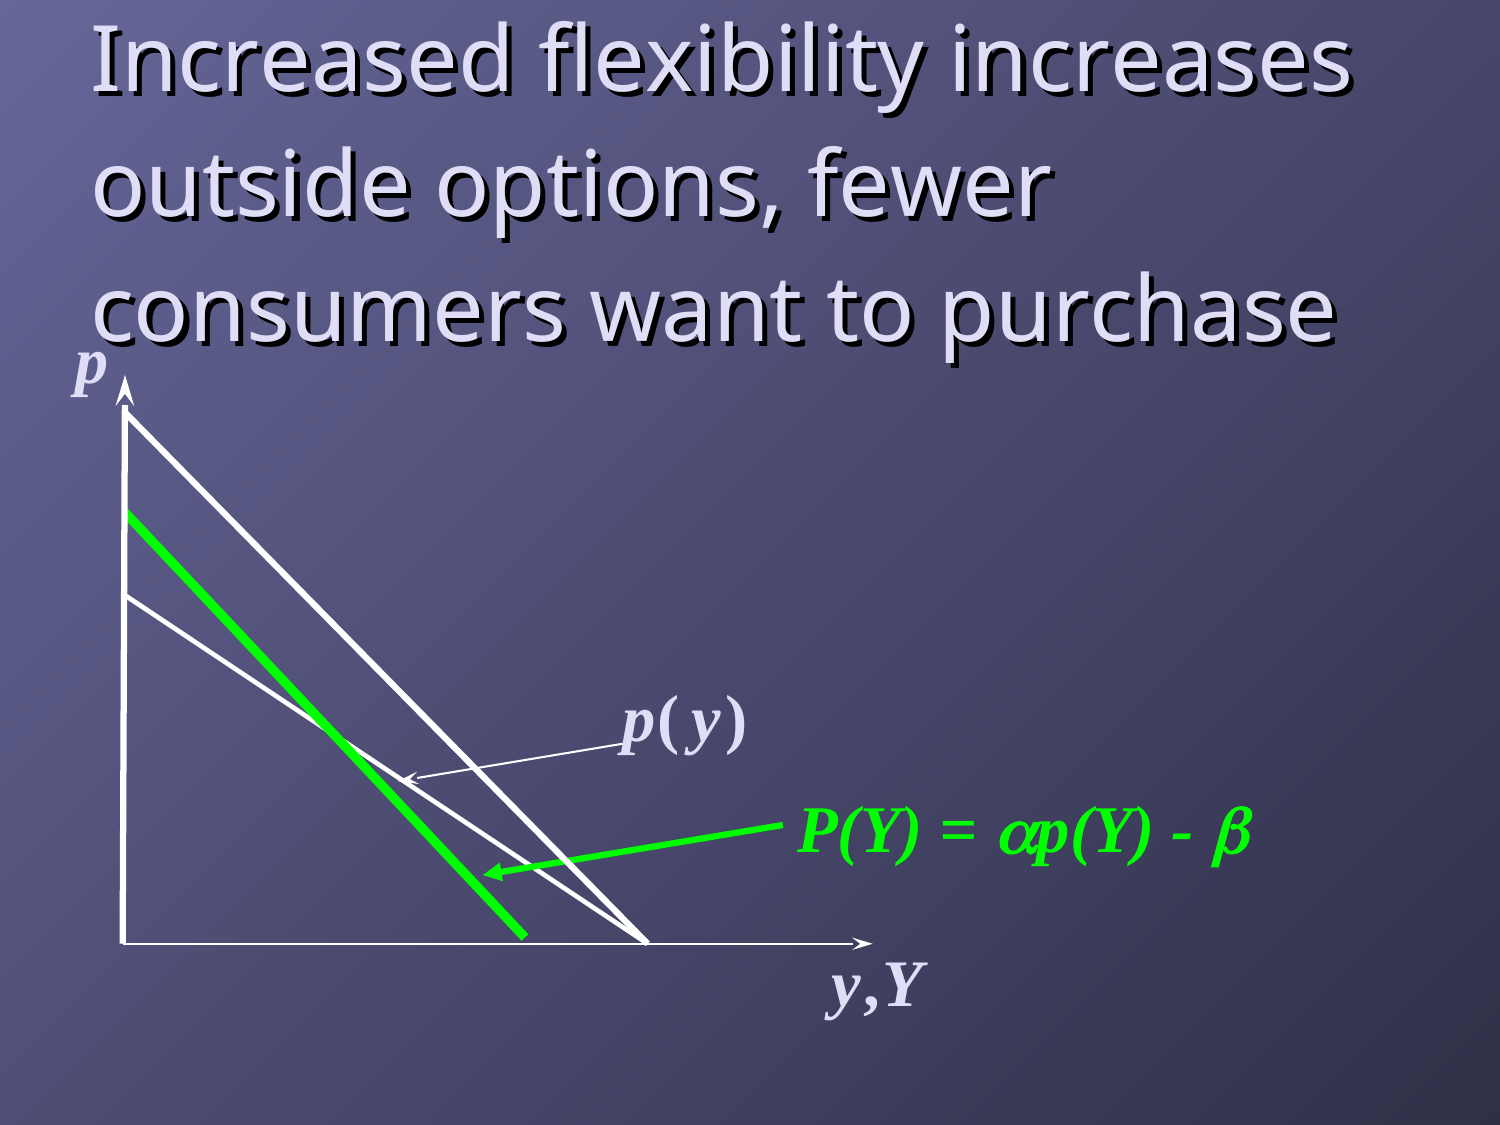

# Increased flexibility increases outside options, fewer consumers want to purchase
P(Y) = p(Y) - 